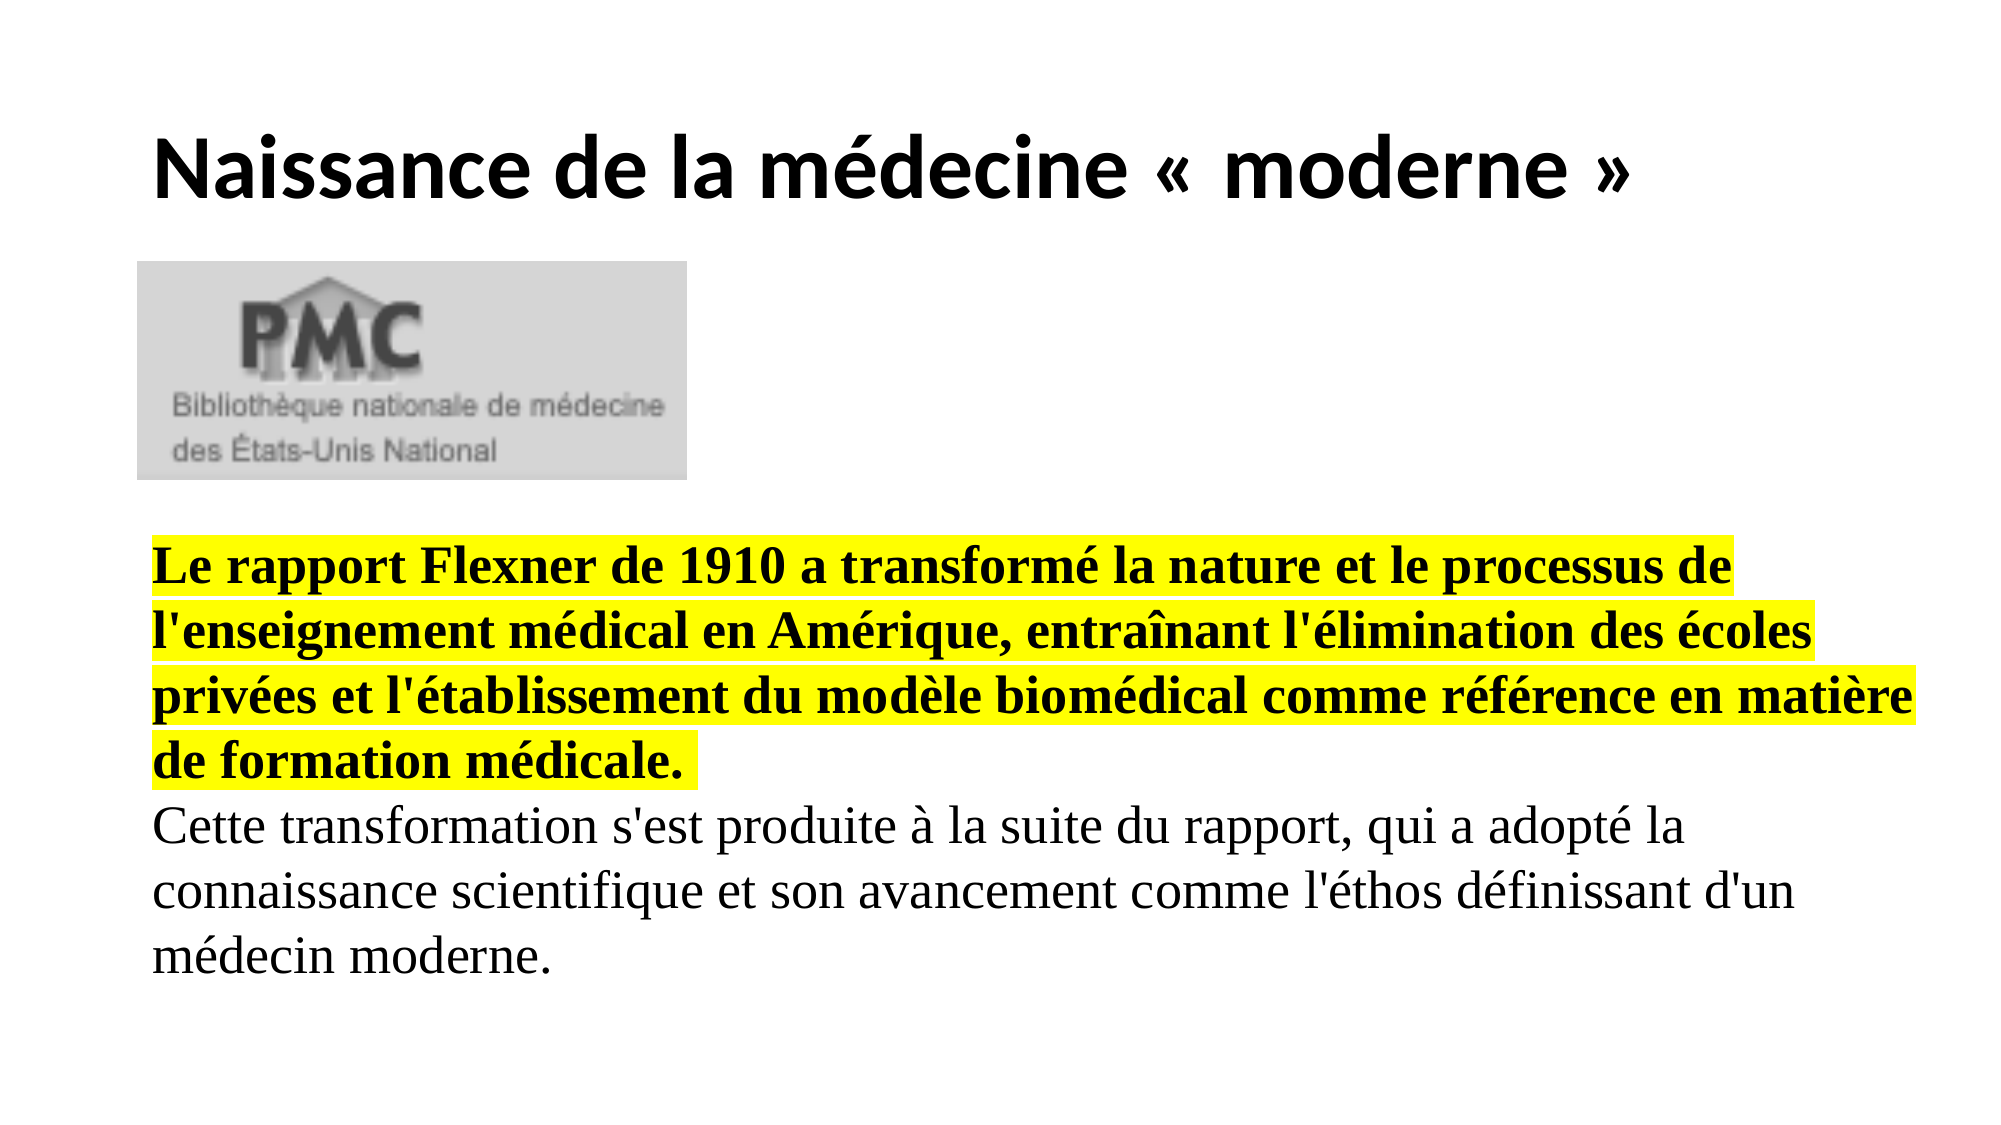

# Naissance de la médecine « moderne »
Le rapport Flexner de 1910 a transformé la nature et le processus de l'enseignement médical en Amérique, entraînant l'élimination des écoles privées et l'établissement du modèle biomédical comme référence en matière de formation médicale.
Cette transformation s'est produite à la suite du rapport, qui a adopté la connaissance scientifique et son avancement comme l'éthos définissant d'un médecin moderne.